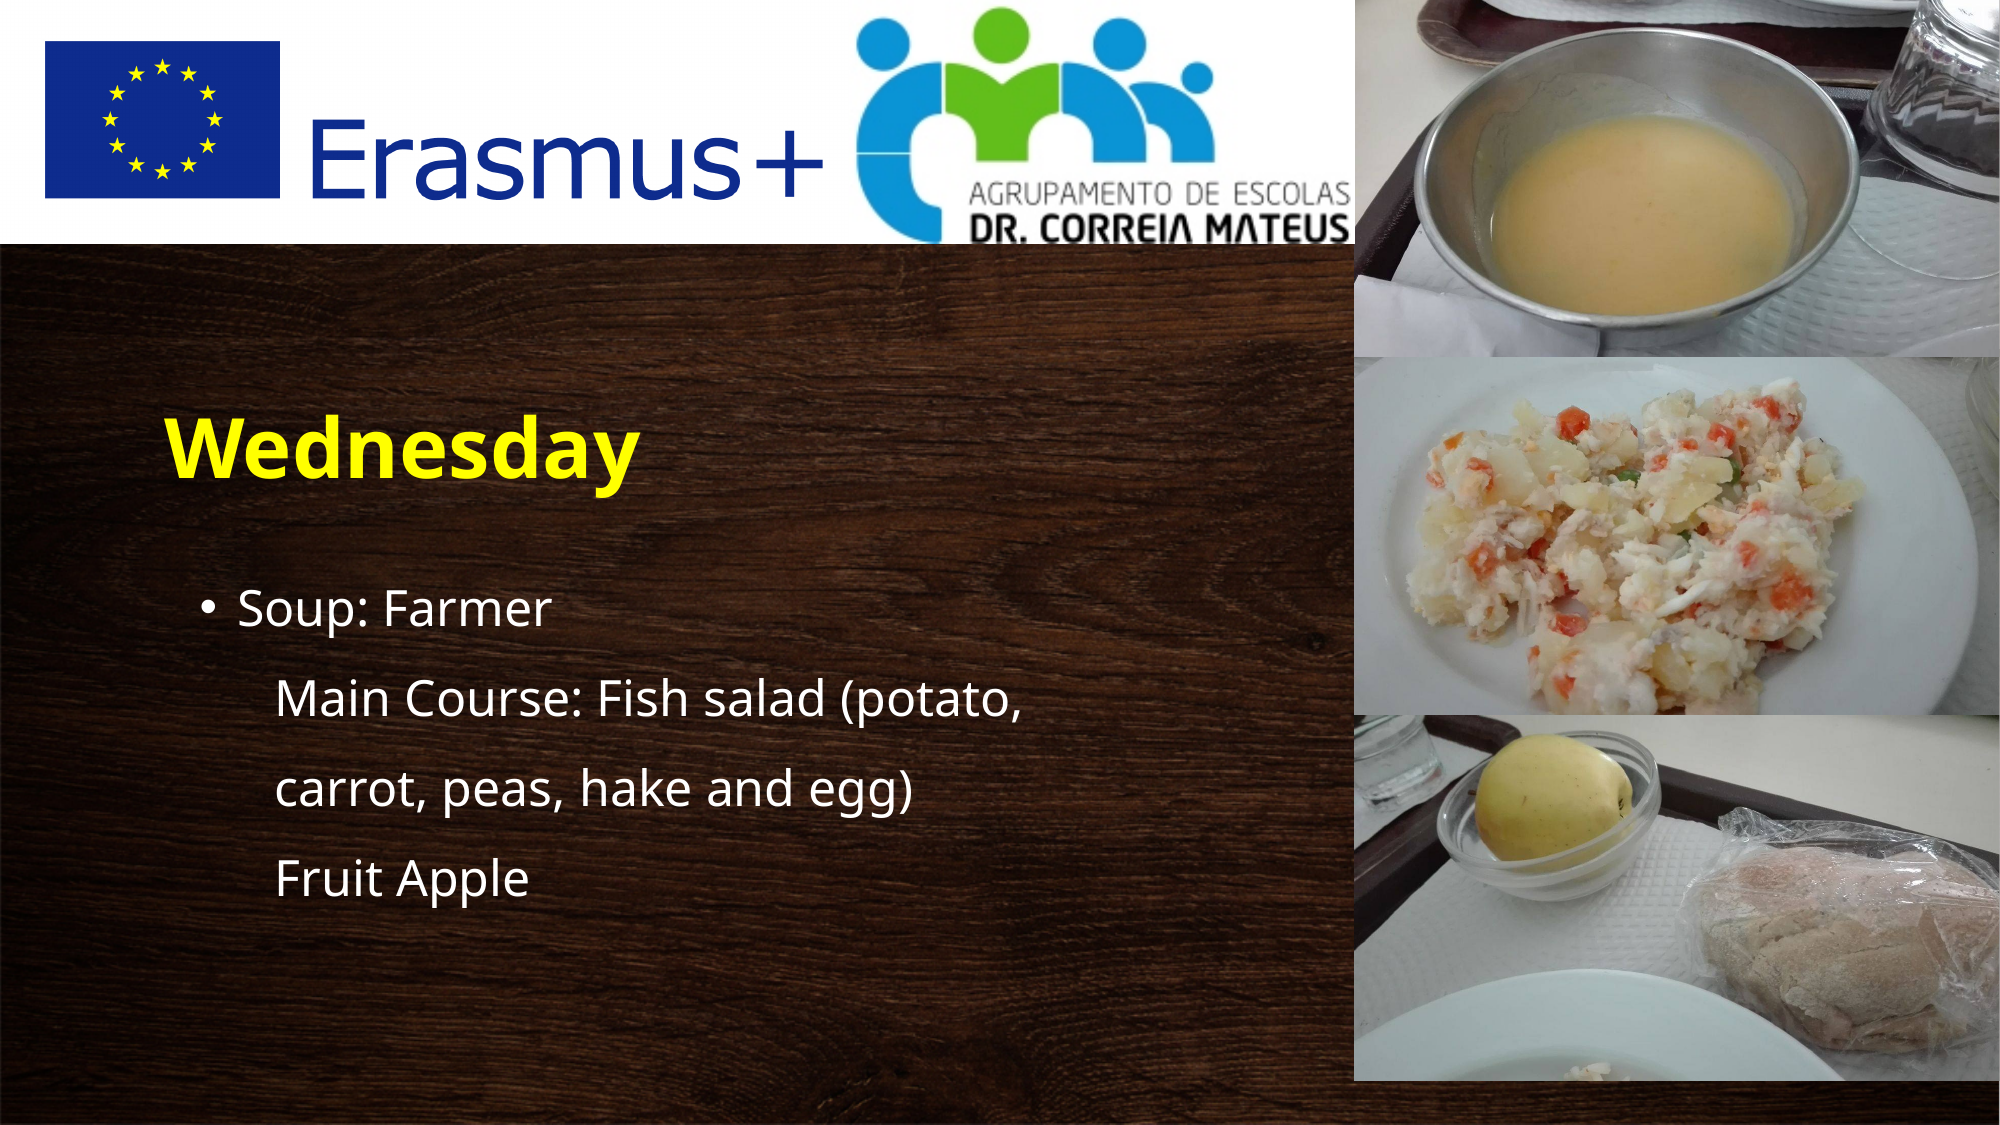

Wednesday
Soup: Farmer
Main Course: Fish salad (potato, carrot, peas, hake and egg)
Fruit Apple